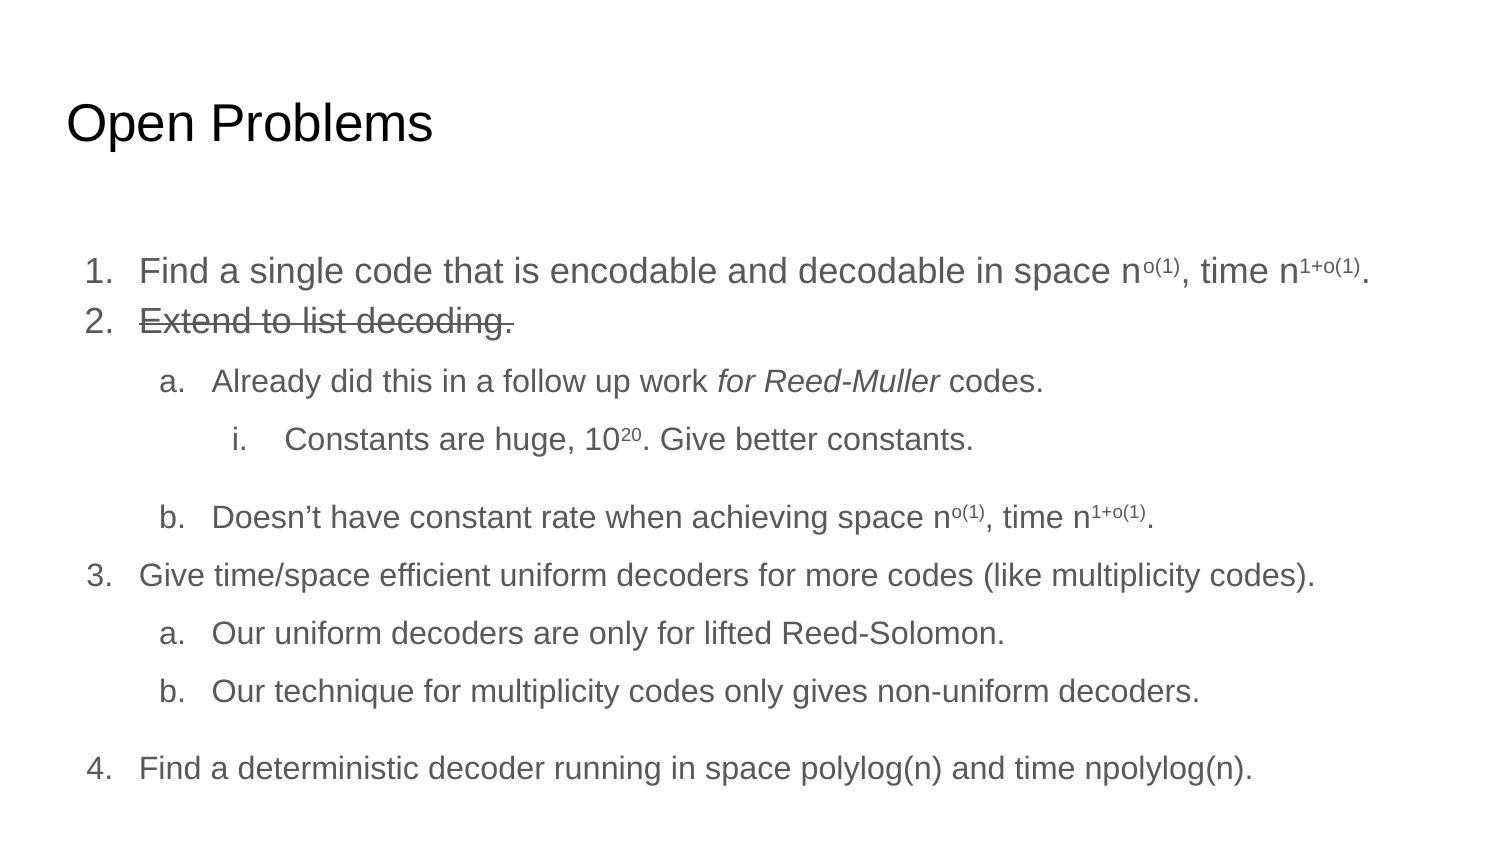

# Open Problems
Find a single code that is encodable and decodable in space no(1), time n1+o(1).
Extend to list decoding.
Already did this in a follow up work for Reed-Muller codes.
Constants are huge, 1020. Give better constants.
Doesn’t have constant rate when achieving space no(1), time n1+o(1).
Give time/space efficient uniform decoders for more codes (like multiplicity codes).
Our uniform decoders are only for lifted Reed-Solomon.
Our technique for multiplicity codes only gives non-uniform decoders.
Find a deterministic decoder running in space polylog(n) and time npolylog(n).